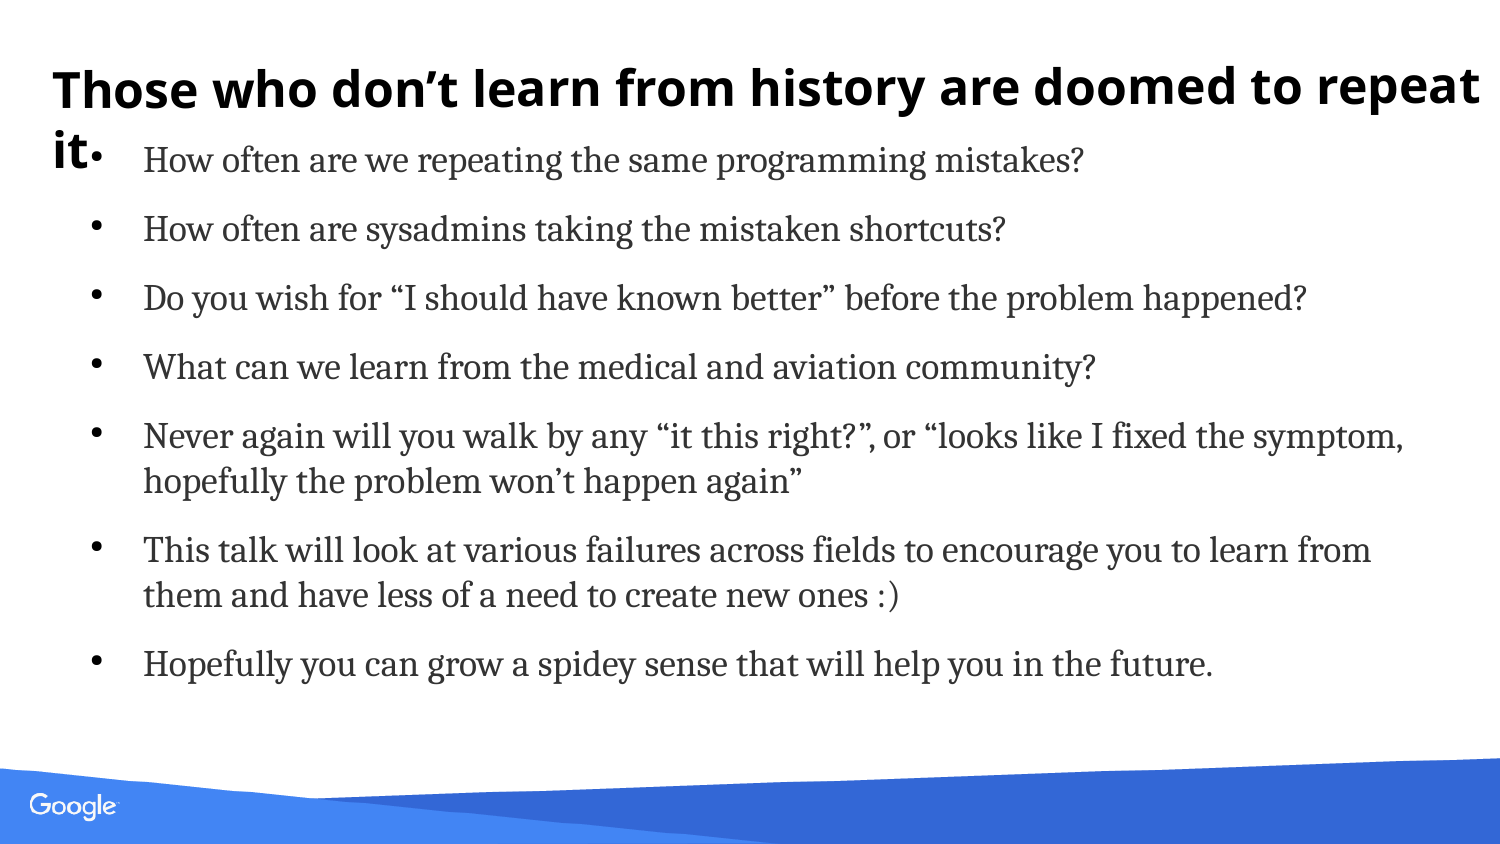

Those who don’t learn from history are doomed to repeat it
# How often are we repeating the same programming mistakes?
How often are sysadmins taking the mistaken shortcuts?
Do you wish for “I should have known better” before the problem happened?
What can we learn from the medical and aviation community?
Never again will you walk by any “it this right?”, or “looks like I fixed the symptom, hopefully the problem won’t happen again”
This talk will look at various failures across fields to encourage you to learn from them and have less of a need to create new ones :)
Hopefully you can grow a spidey sense that will help you in the future.